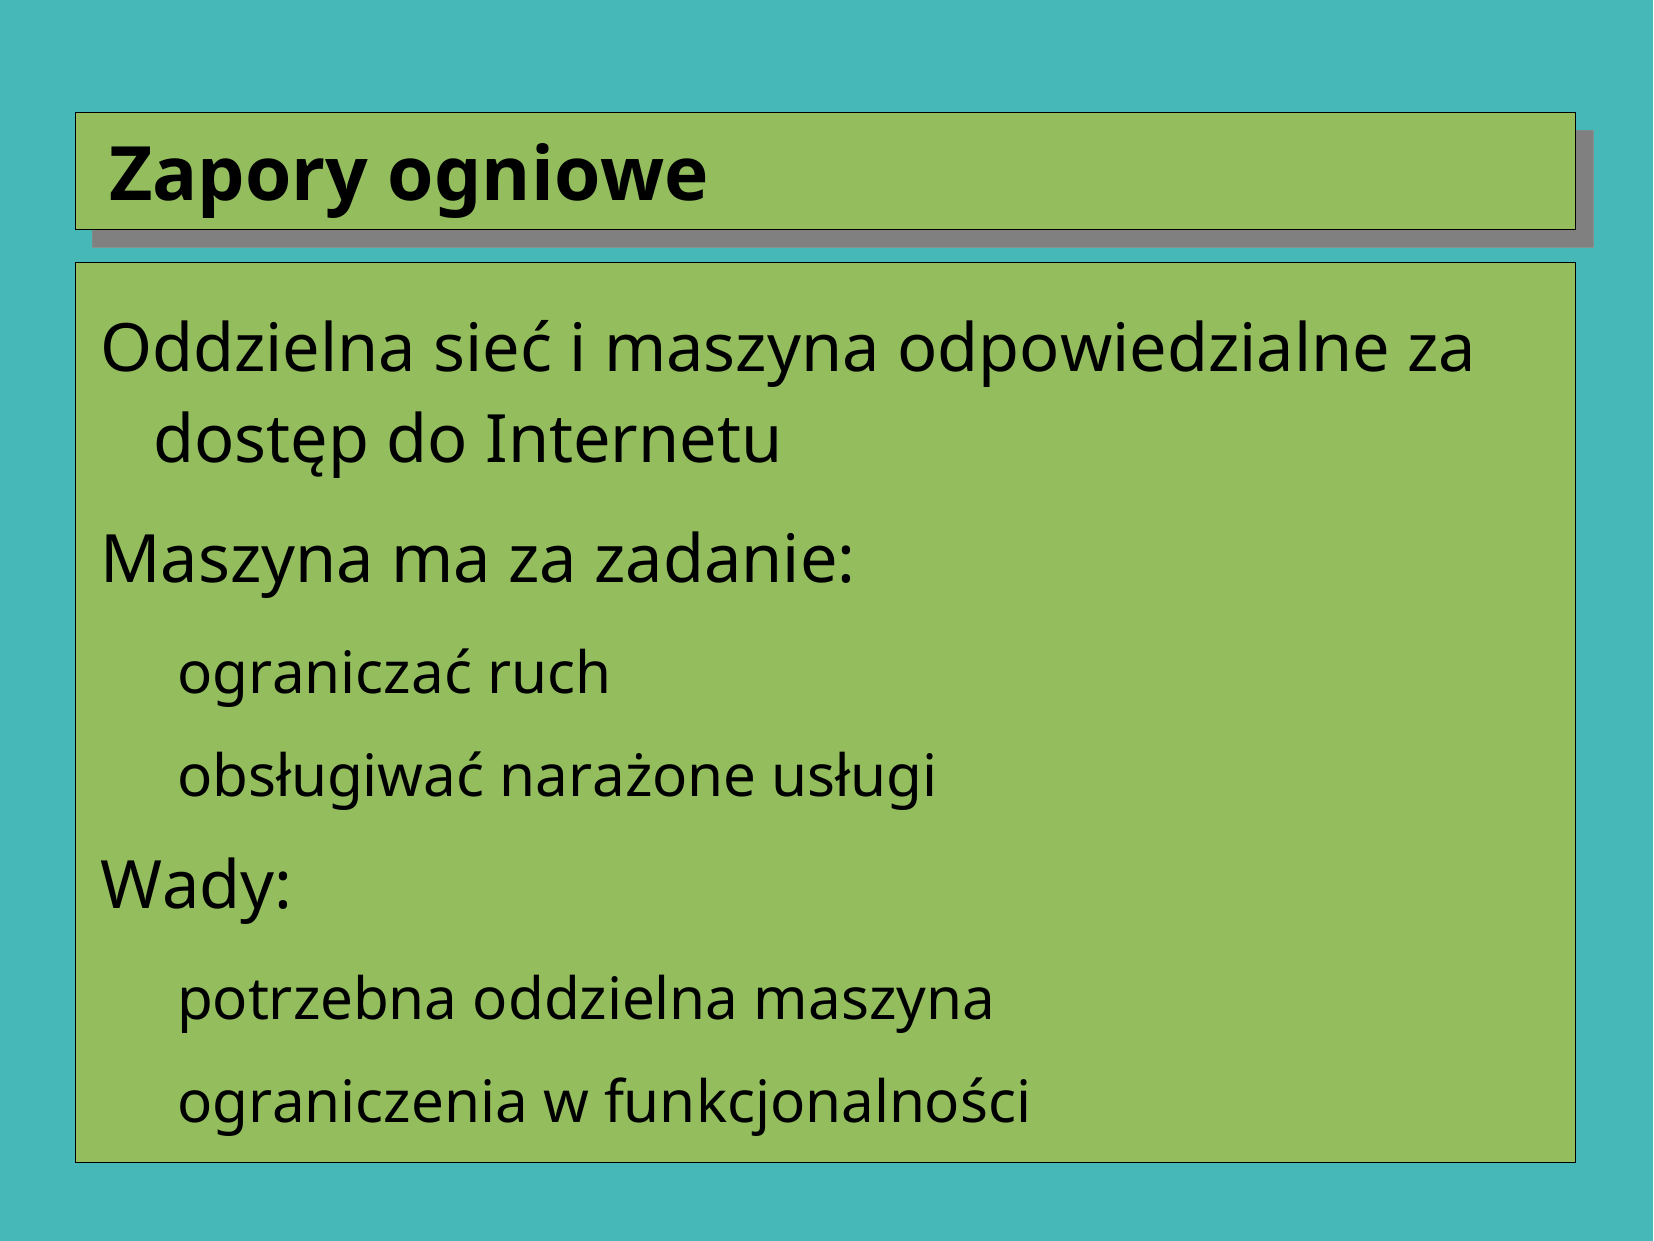

Zapory ogniowe
# Oddzielna sieć i maszyna odpowiedzialne za dostęp do Internetu
Maszyna ma za zadanie:
ograniczać ruch
obsługiwać narażone usługi
Wady:
potrzebna oddzielna maszyna
ograniczenia w funkcjonalności